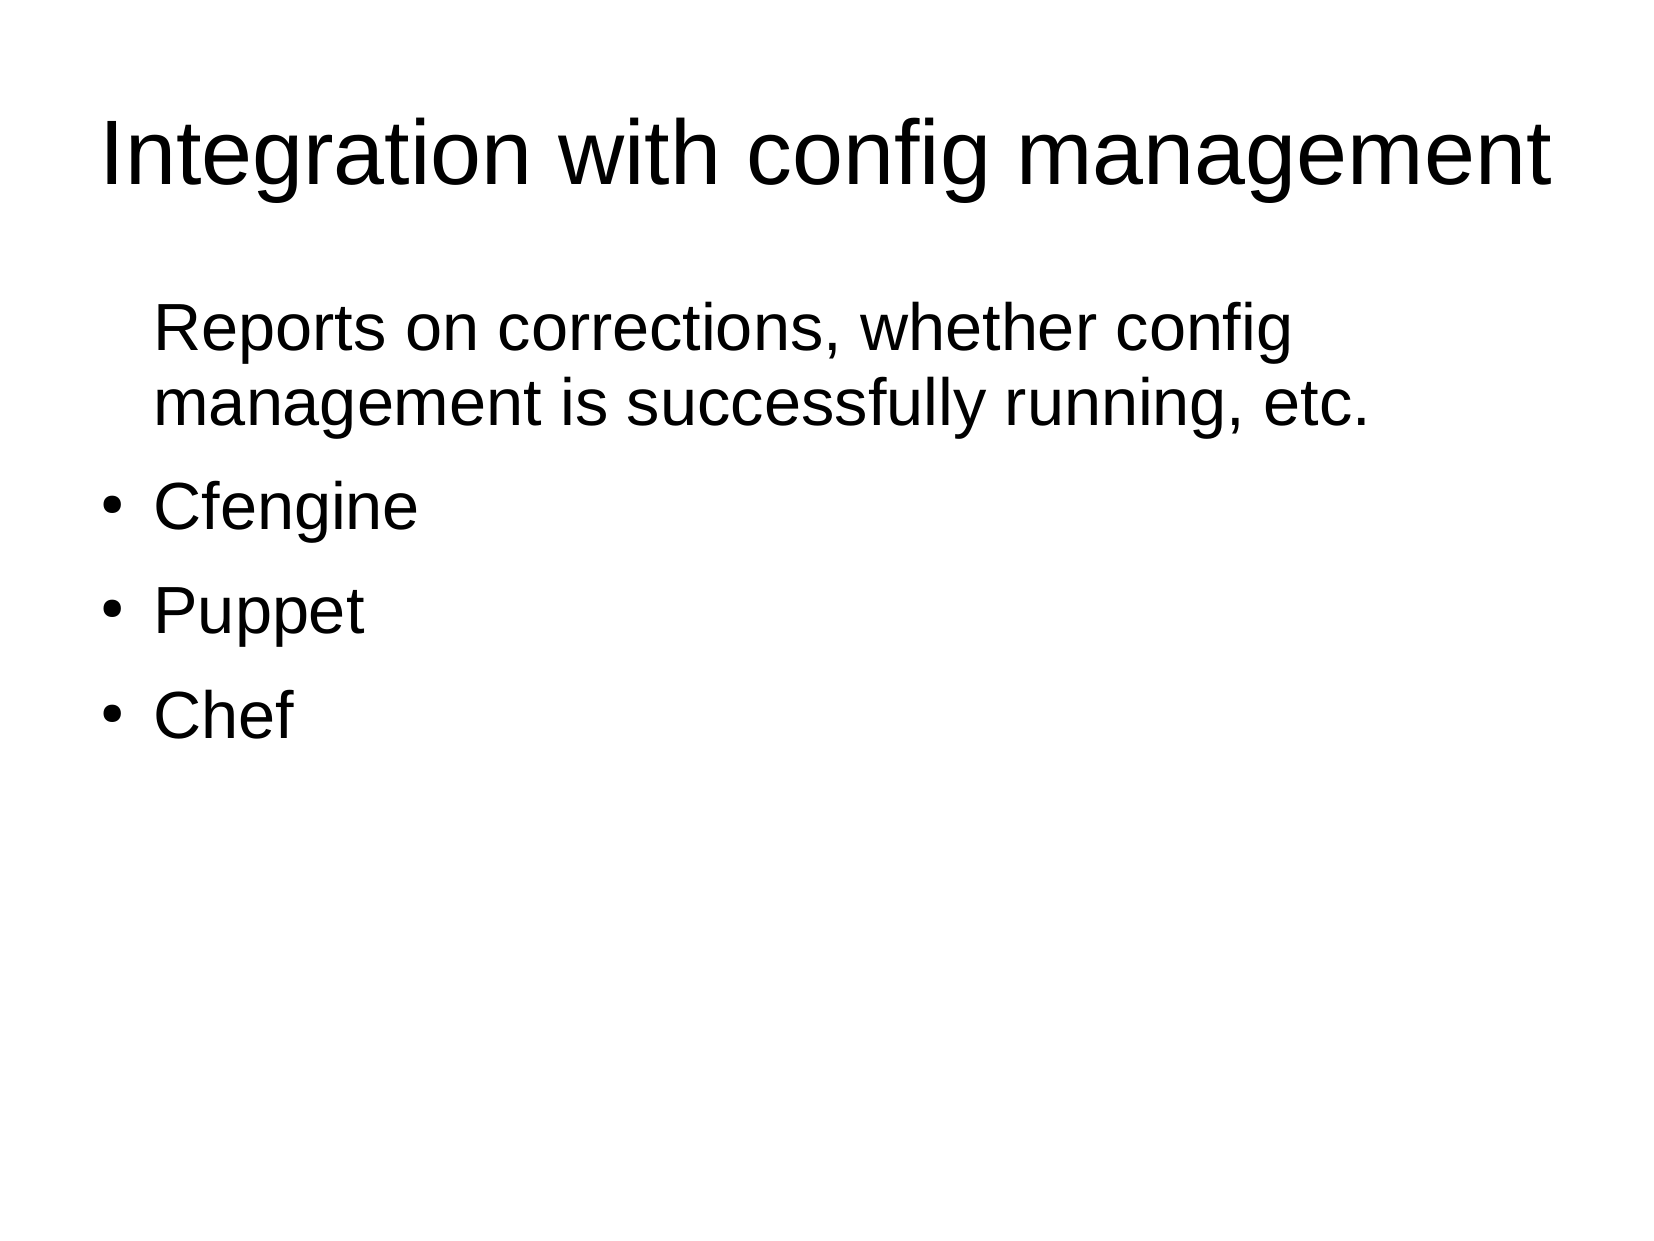

# Integration with config management
Reports on corrections, whether config management is successfully running, etc.
Cfengine
Puppet
Chef